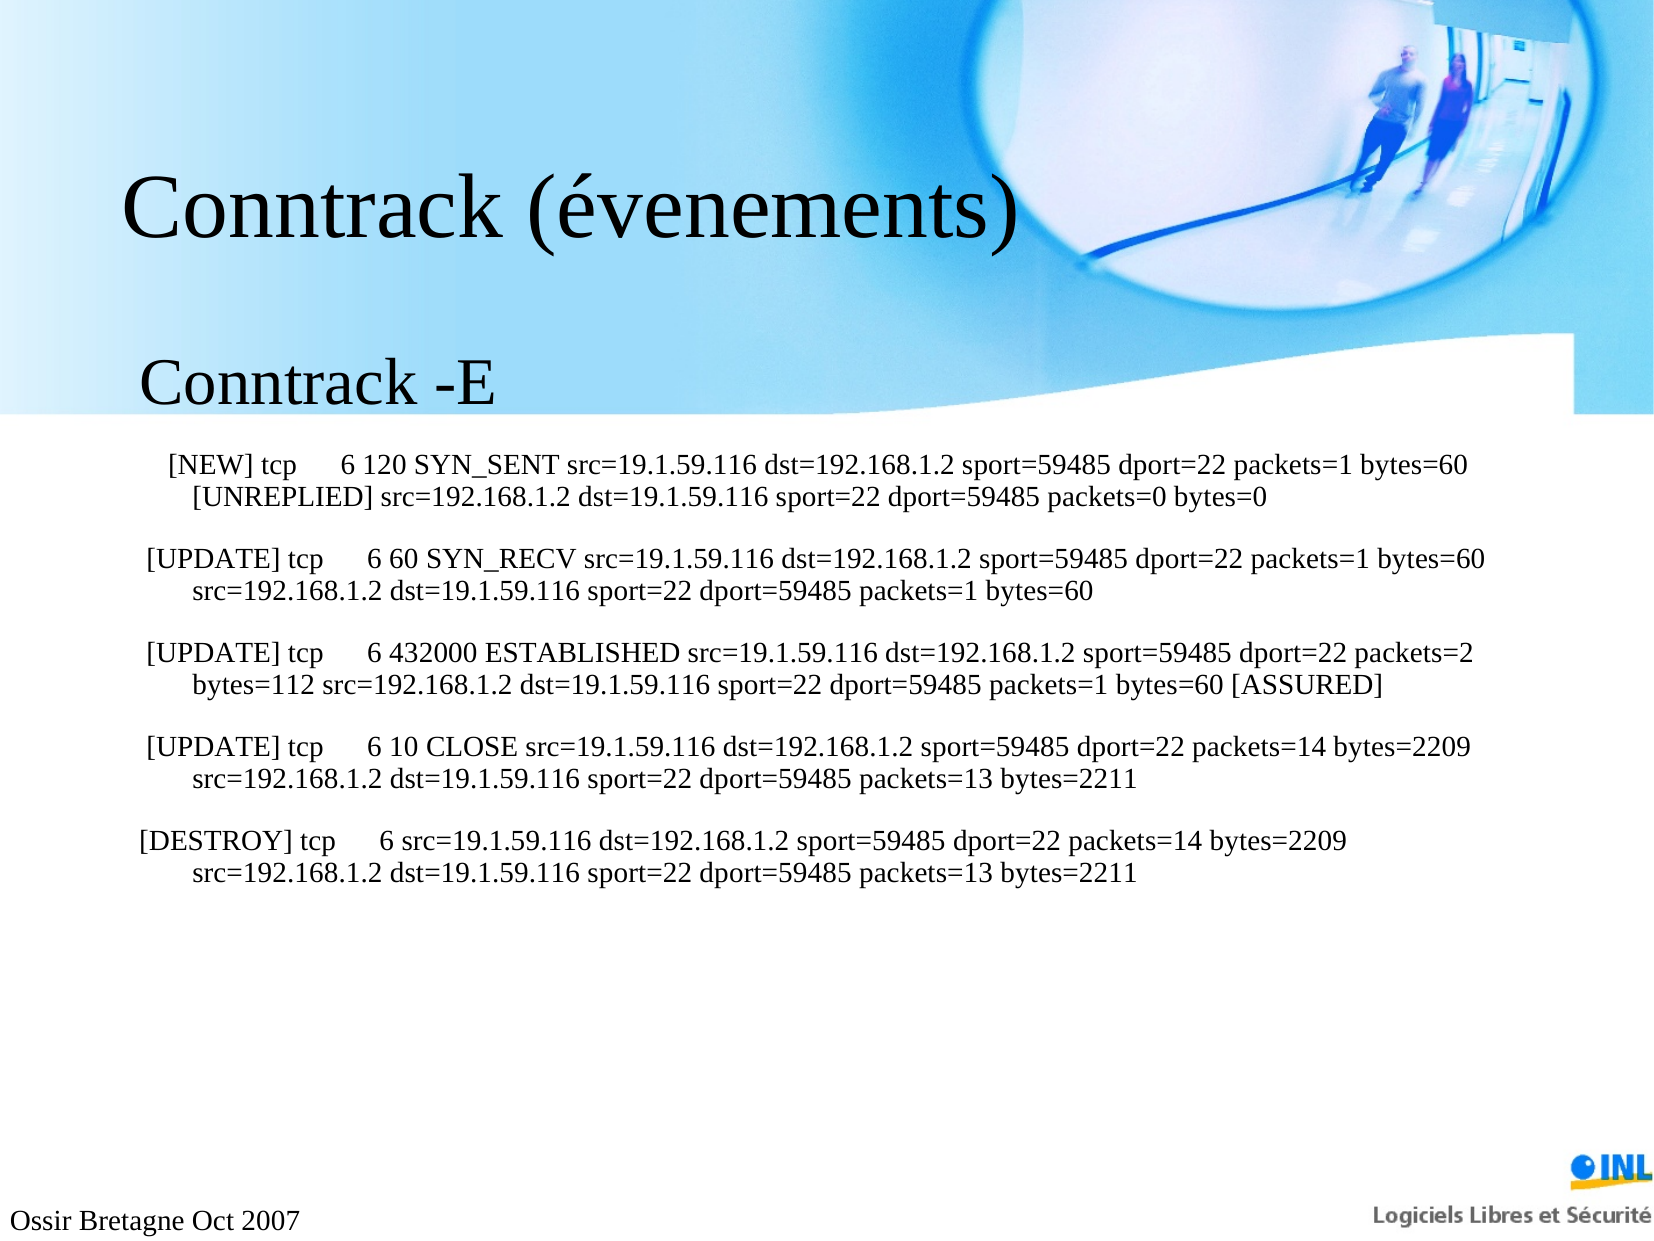

# Conntrack (évenements)
Conntrack -E
 [NEW] tcp 6 120 SYN_SENT src=19.1.59.116 dst=192.168.1.2 sport=59485 dport=22 packets=1 bytes=60 [UNREPLIED] src=192.168.1.2 dst=19.1.59.116 sport=22 dport=59485 packets=0 bytes=0
 [UPDATE] tcp 6 60 SYN_RECV src=19.1.59.116 dst=192.168.1.2 sport=59485 dport=22 packets=1 bytes=60 src=192.168.1.2 dst=19.1.59.116 sport=22 dport=59485 packets=1 bytes=60
 [UPDATE] tcp 6 432000 ESTABLISHED src=19.1.59.116 dst=192.168.1.2 sport=59485 dport=22 packets=2 bytes=112 src=192.168.1.2 dst=19.1.59.116 sport=22 dport=59485 packets=1 bytes=60 [ASSURED]
 [UPDATE] tcp 6 10 CLOSE src=19.1.59.116 dst=192.168.1.2 sport=59485 dport=22 packets=14 bytes=2209 src=192.168.1.2 dst=19.1.59.116 sport=22 dport=59485 packets=13 bytes=2211
[DESTROY] tcp 6 src=19.1.59.116 dst=192.168.1.2 sport=59485 dport=22 packets=14 bytes=2209 src=192.168.1.2 dst=19.1.59.116 sport=22 dport=59485 packets=13 bytes=2211